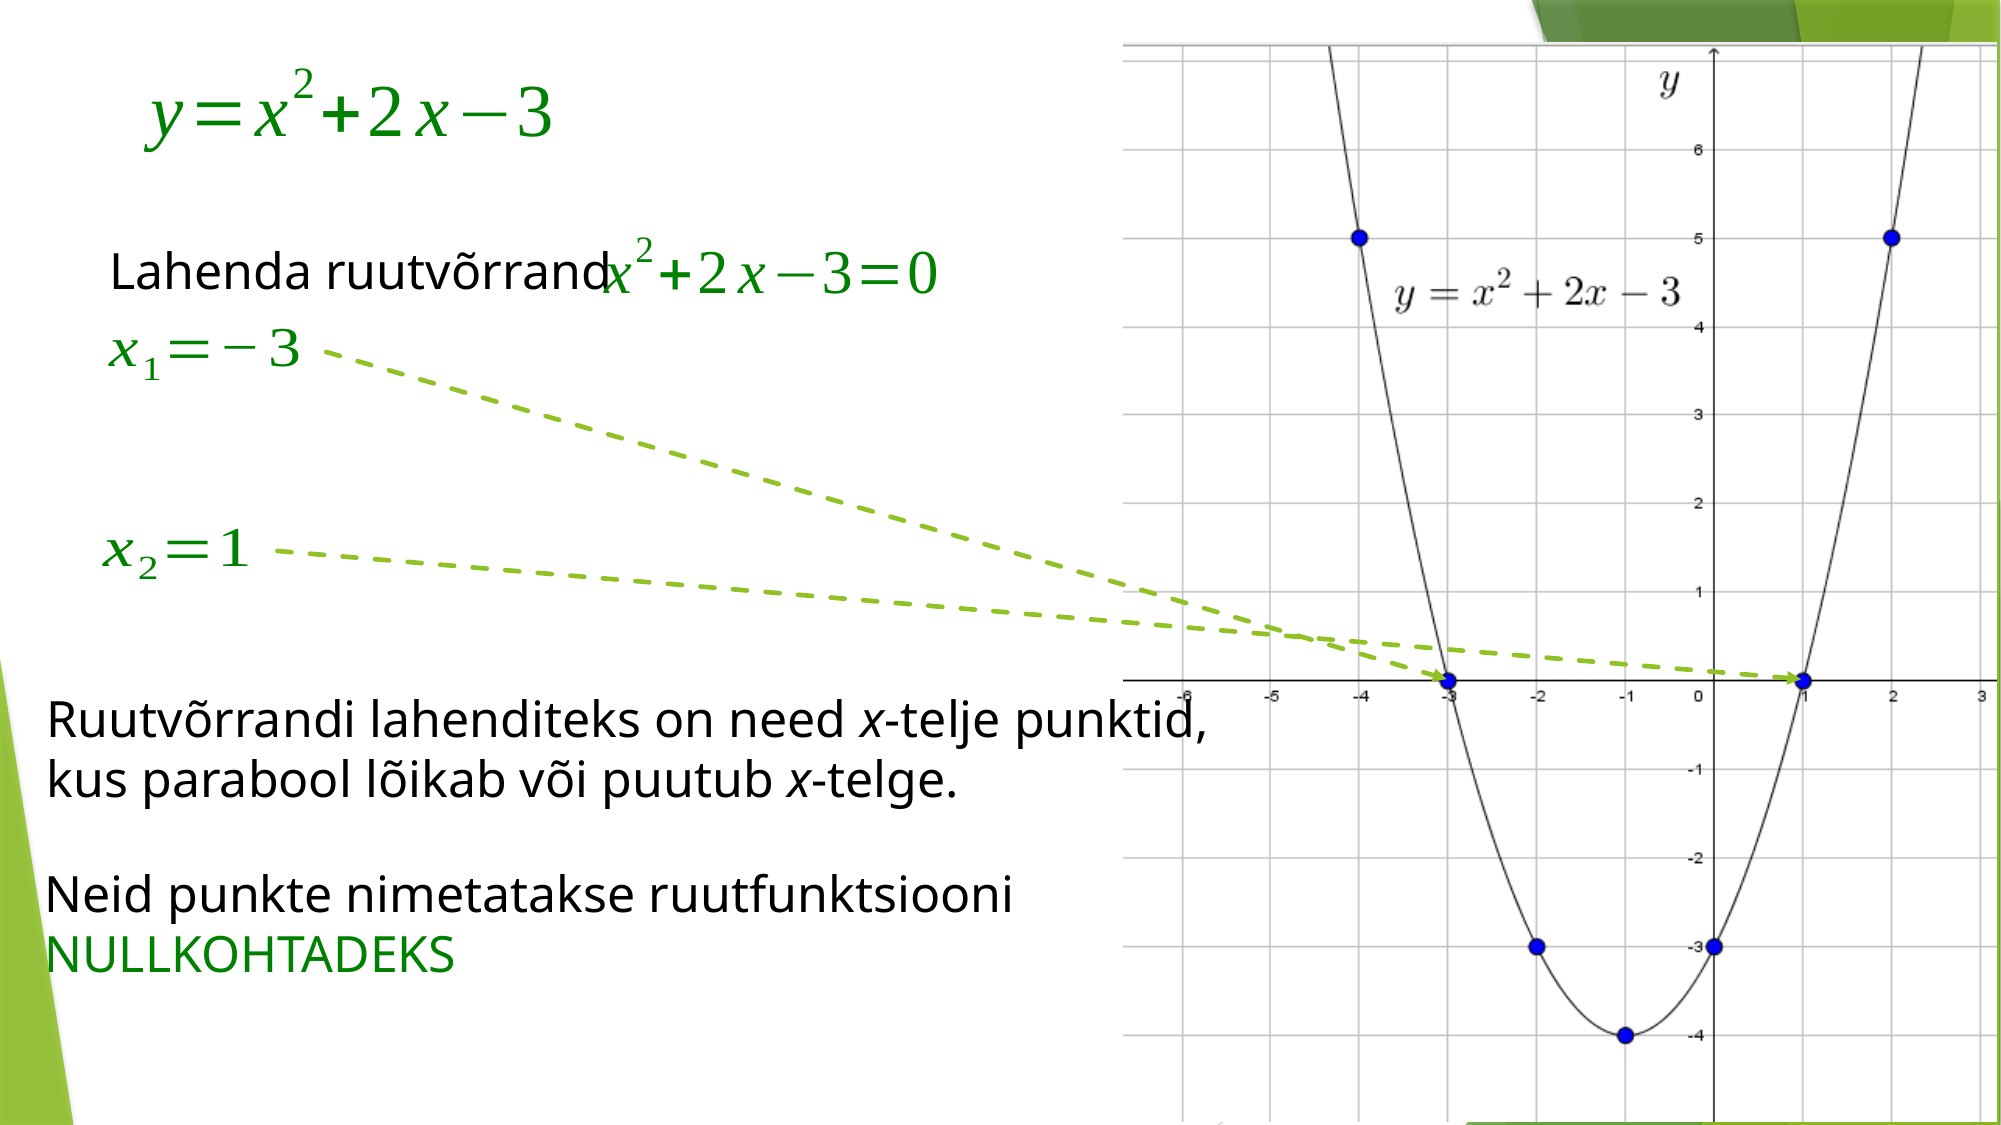

#
Lahenda ruutvõrrand
Ruutvõrrandi lahenditeks on need x-telje punktid,
kus parabool lõikab või puutub x-telge.
Neid punkte nimetatakse ruutfunktsiooni
NULLKOHTADEKS